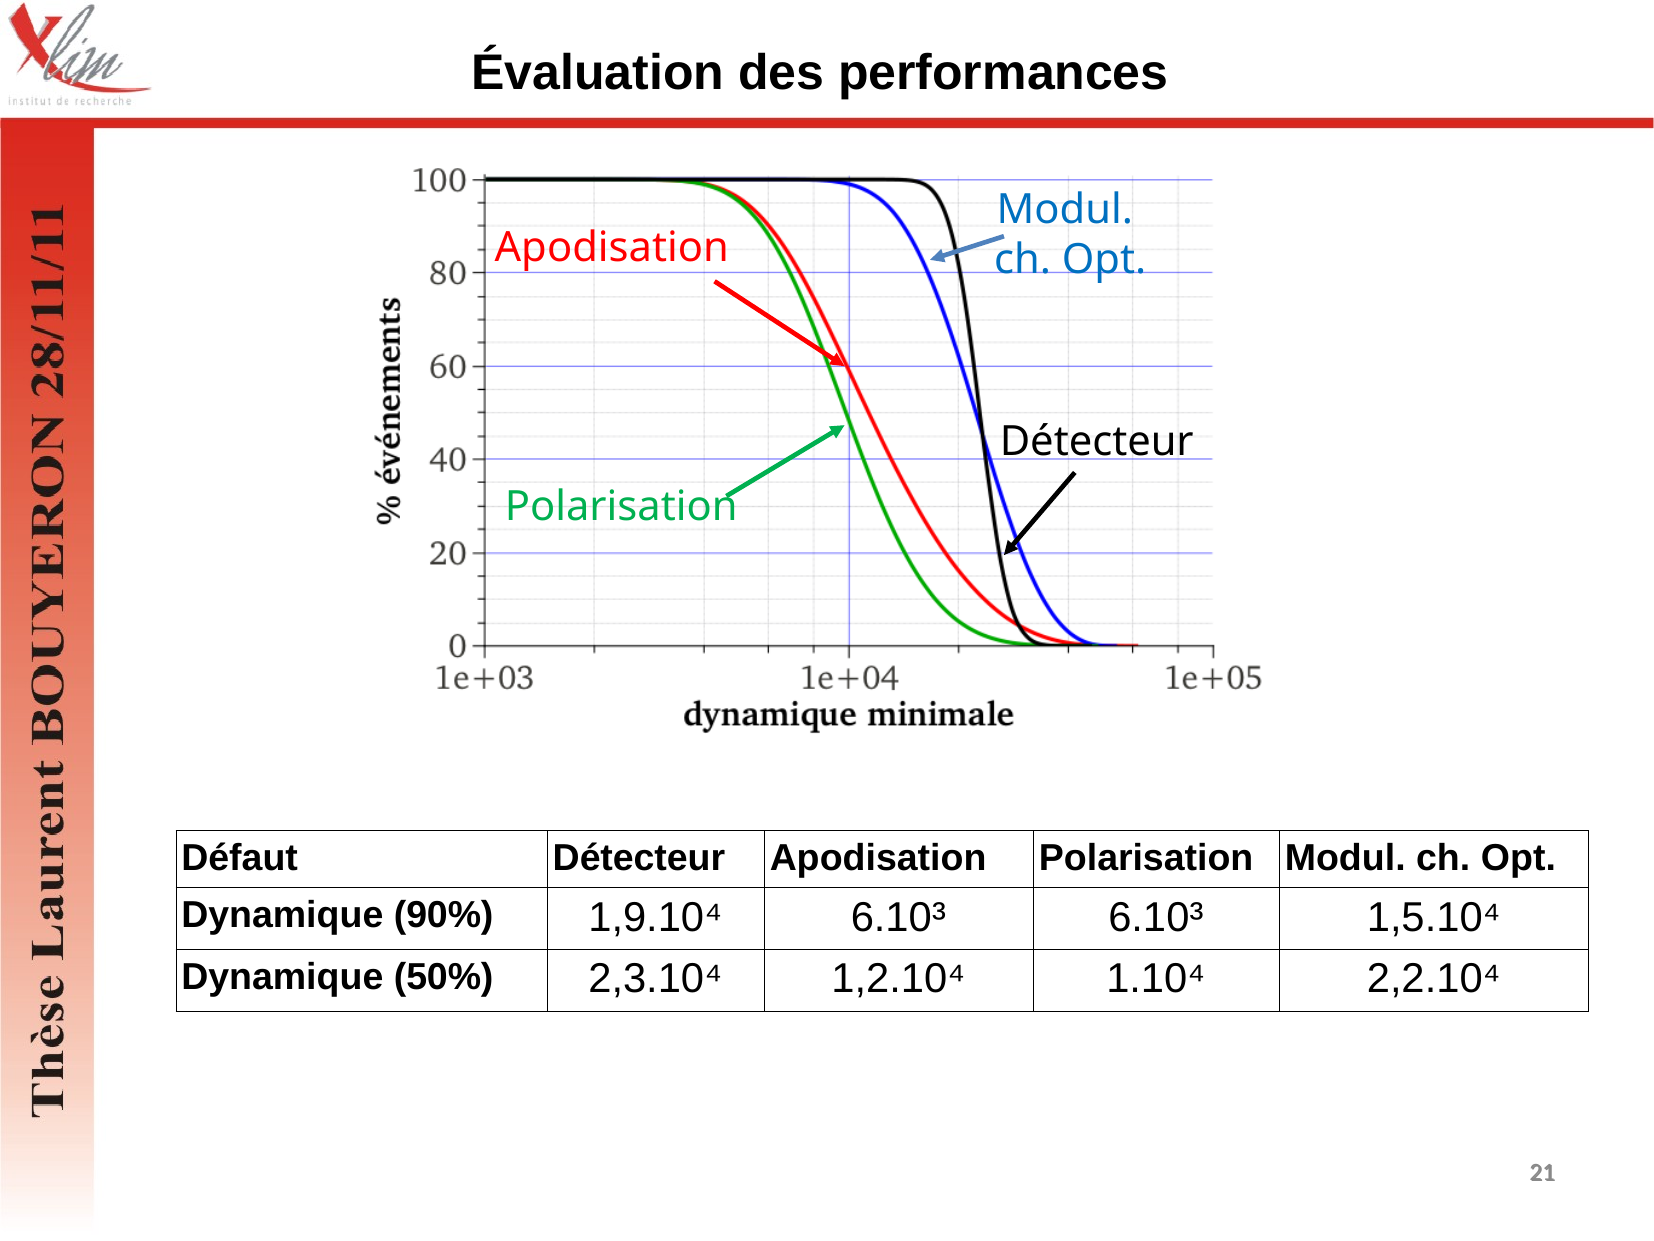

Évaluation des performances
Modul.
 ch. Opt.
Apodisation
Détecteur
Polarisation
| Défaut | Détecteur | Apodisation | Polarisation | Modul. ch. Opt. |
| --- | --- | --- | --- | --- |
| Dynamique (90%) | 1,9.10⁴ | 6.10³ | 6.10³ | 1,5.10⁴ |
| Dynamique (50%) | 2,3.10⁴ | 1,2.10⁴ | 1.10⁴ | 2,2.10⁴ |
21